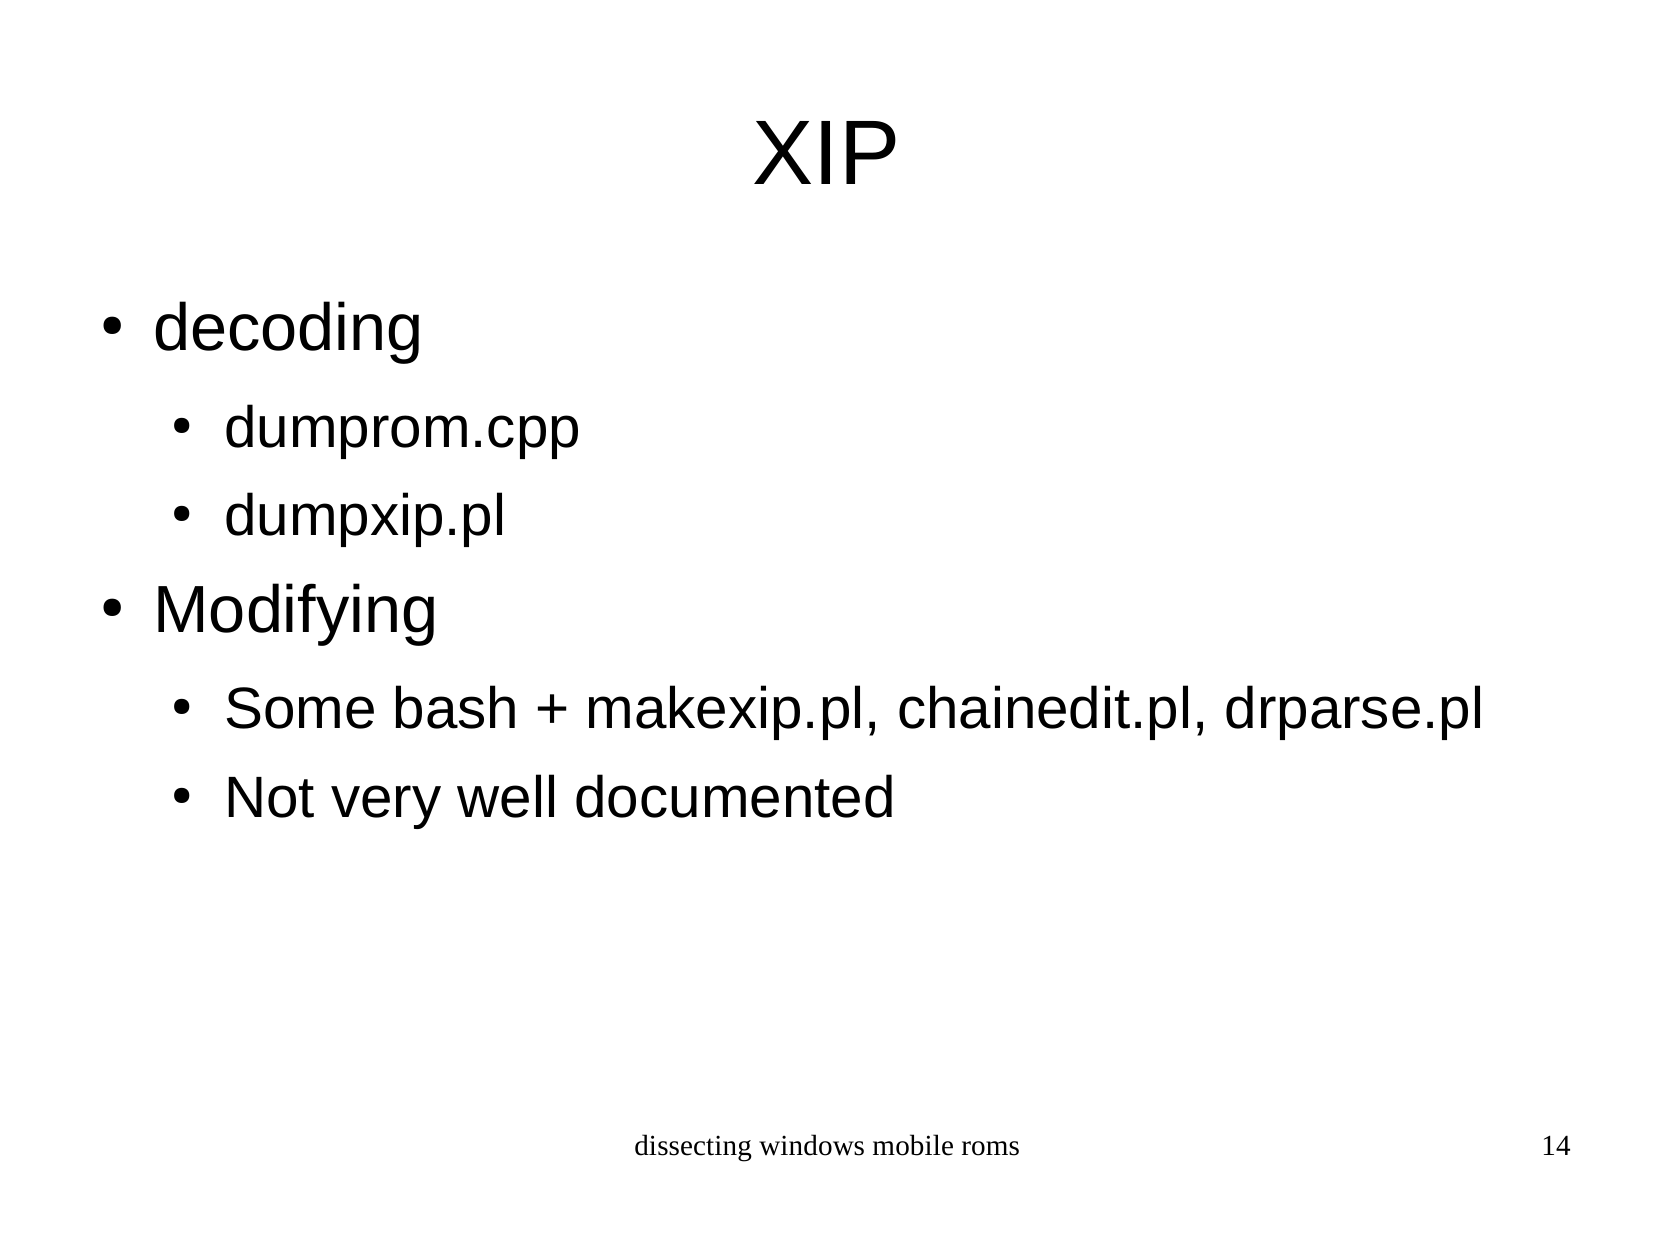

# XIP
decoding
dumprom.cpp
dumpxip.pl
Modifying
Some bash + makexip.pl, chainedit.pl, drparse.pl
Not very well documented
dissecting windows mobile roms
14